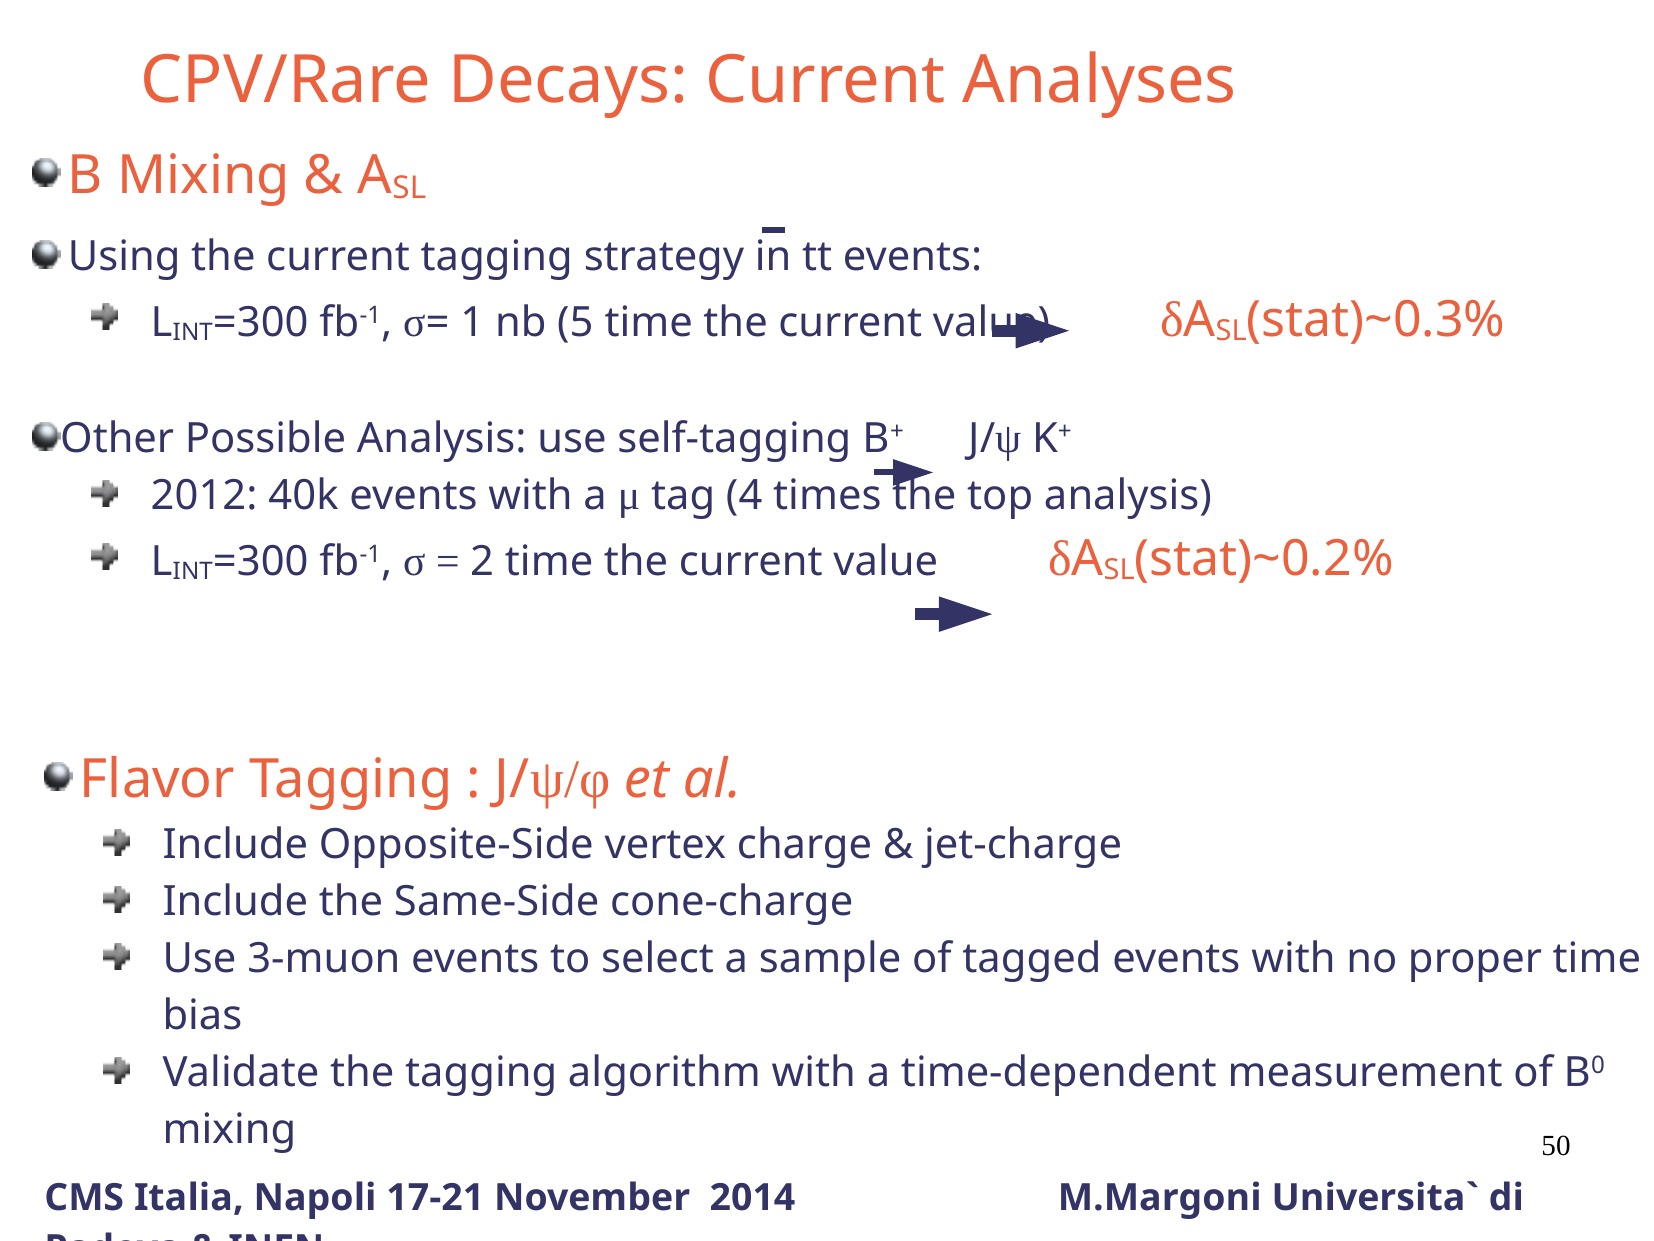

CPV/Rare Decays: Current Analyses
B Mixing & ASL
Using the current tagging strategy in tt events:
LINT=300 fb-1, σ= 1 nb (5 time the current value) δASL(stat)~0.3%
Other Possible Analysis: use self-tagging B+ J/ψ K+
2012: 40k events with a μ tag (4 times the top analysis)
LINT=300 fb-1, σ = 2 time the current value δASL(stat)~0.2%
Flavor Tagging : J/ψ/φ et al.
Include Opposite-Side vertex charge & jet-charge
Include the Same-Side cone-charge
Use 3-muon events to select a sample of tagged events with no proper time bias
Validate the tagging algorithm with a time-dependent measurement of B0 mixing
50
CMS Italia, Napoli 17-21 November 2014 M.Margoni Universita` di Padova & INFN